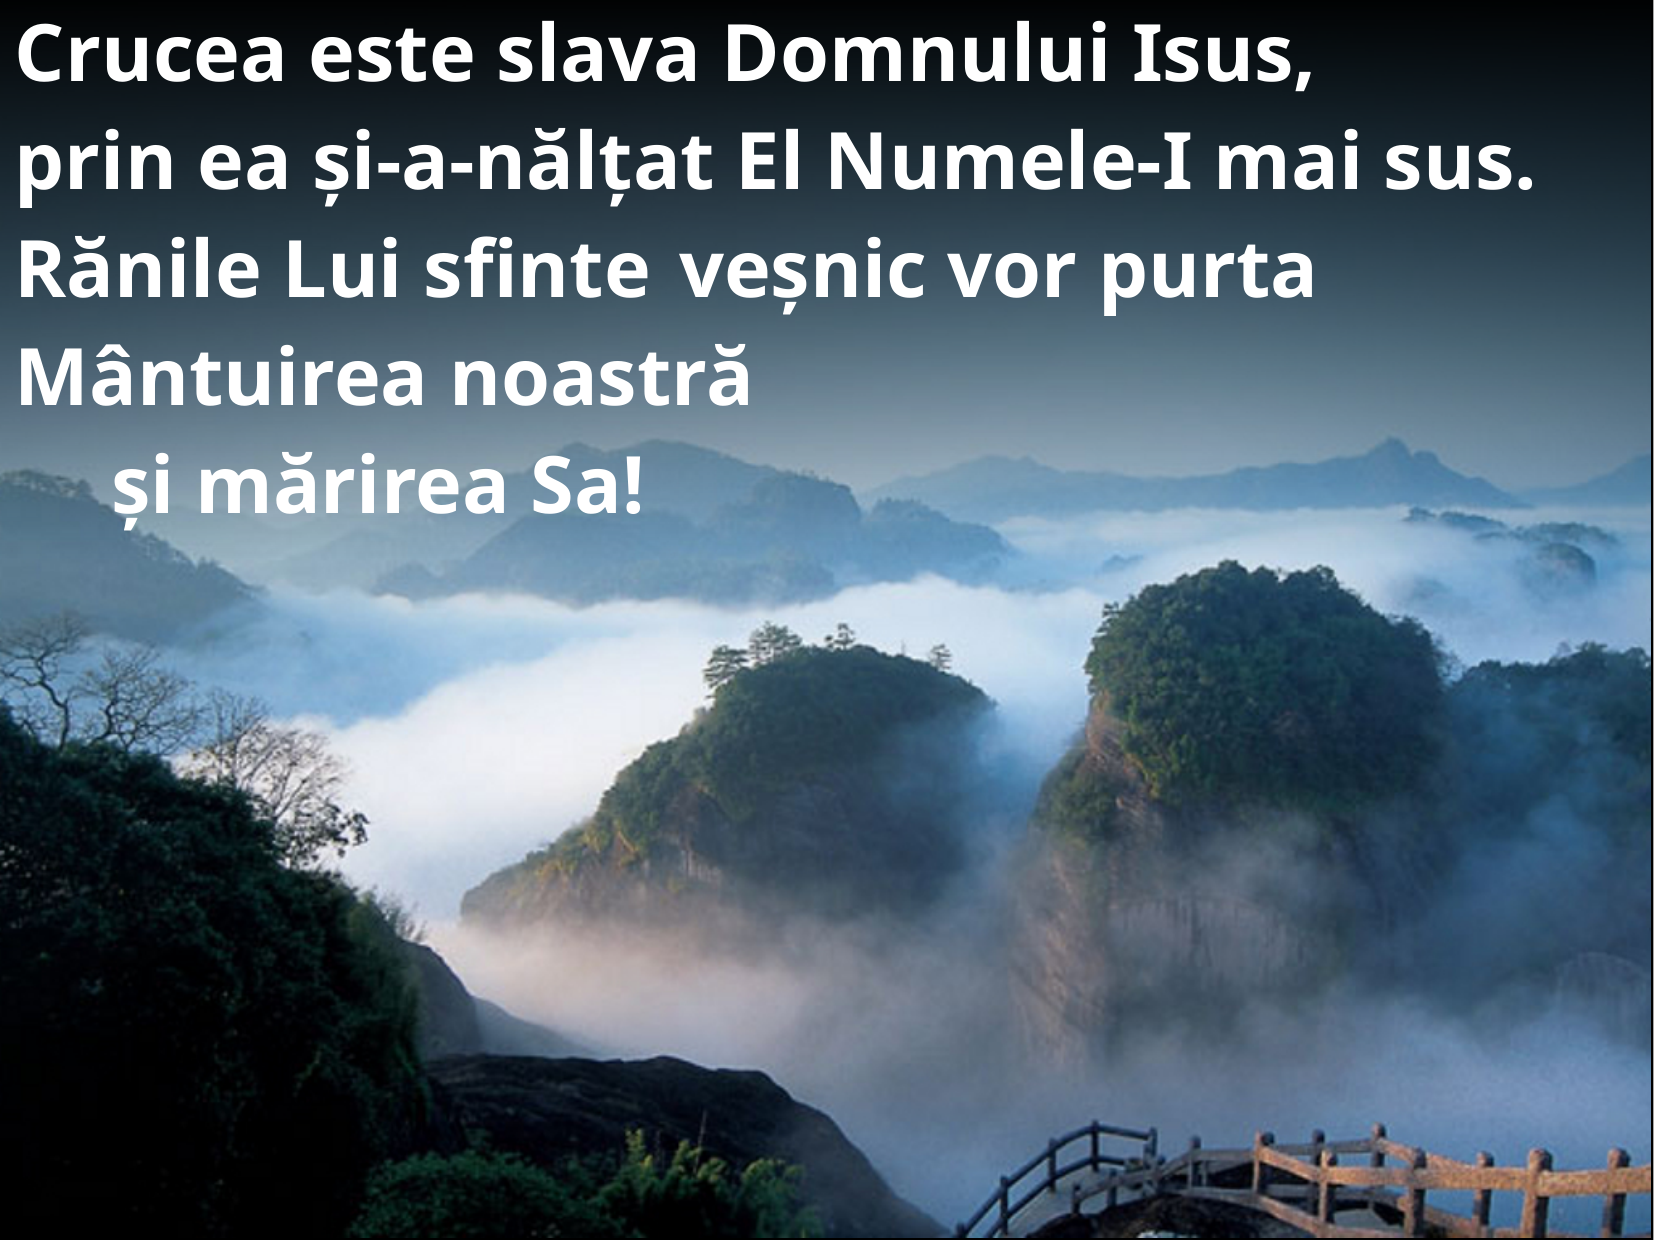

Crucea este slava Domnului Isus,
prin ea şi-a-nălţat El Numele-I mai sus.
Rănile Lui sfinte	veşnic vor purta
Mântuirea noastră
	 şi mărirea Sa!